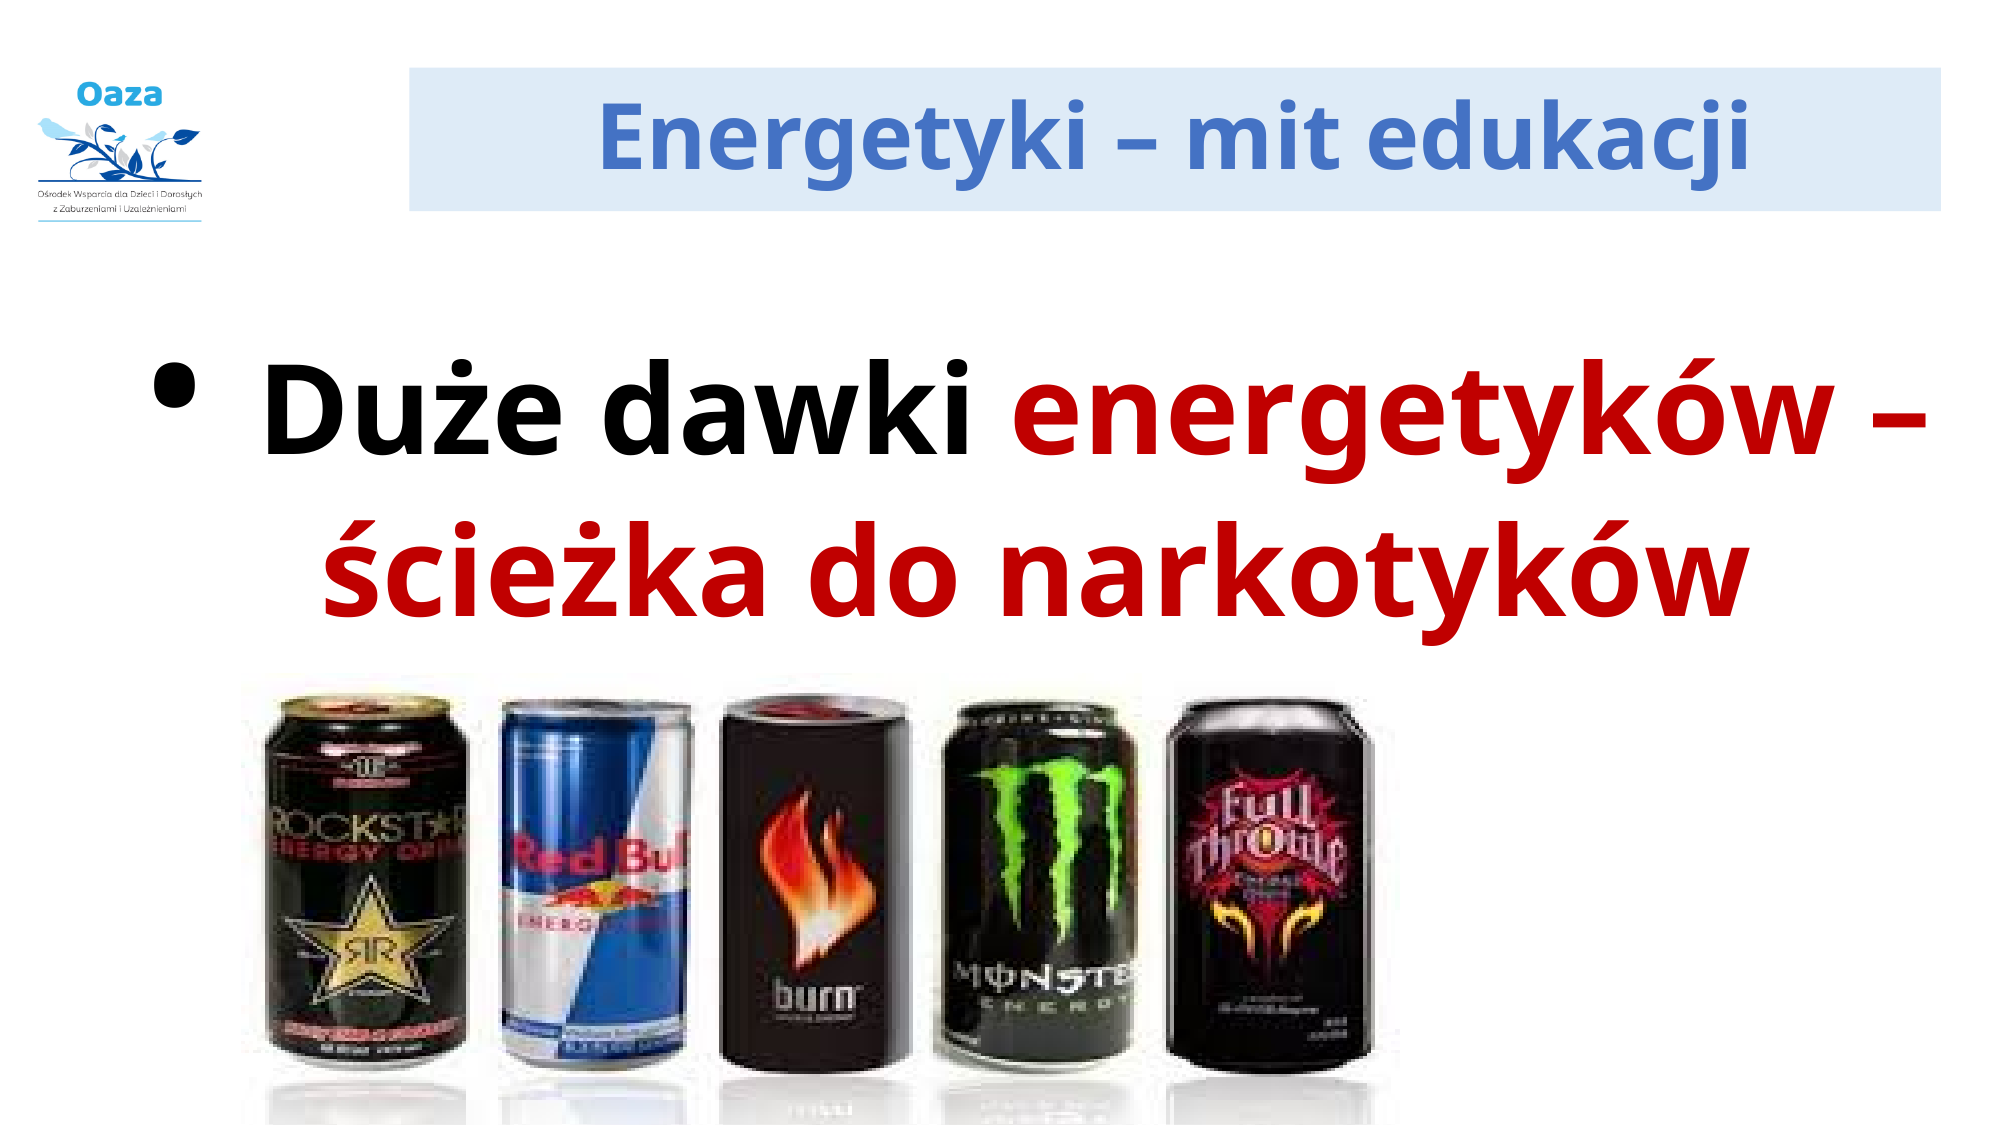

# Energetyki – mit edukacji
 Duże dawki energetyków – ścieżka do narkotyków